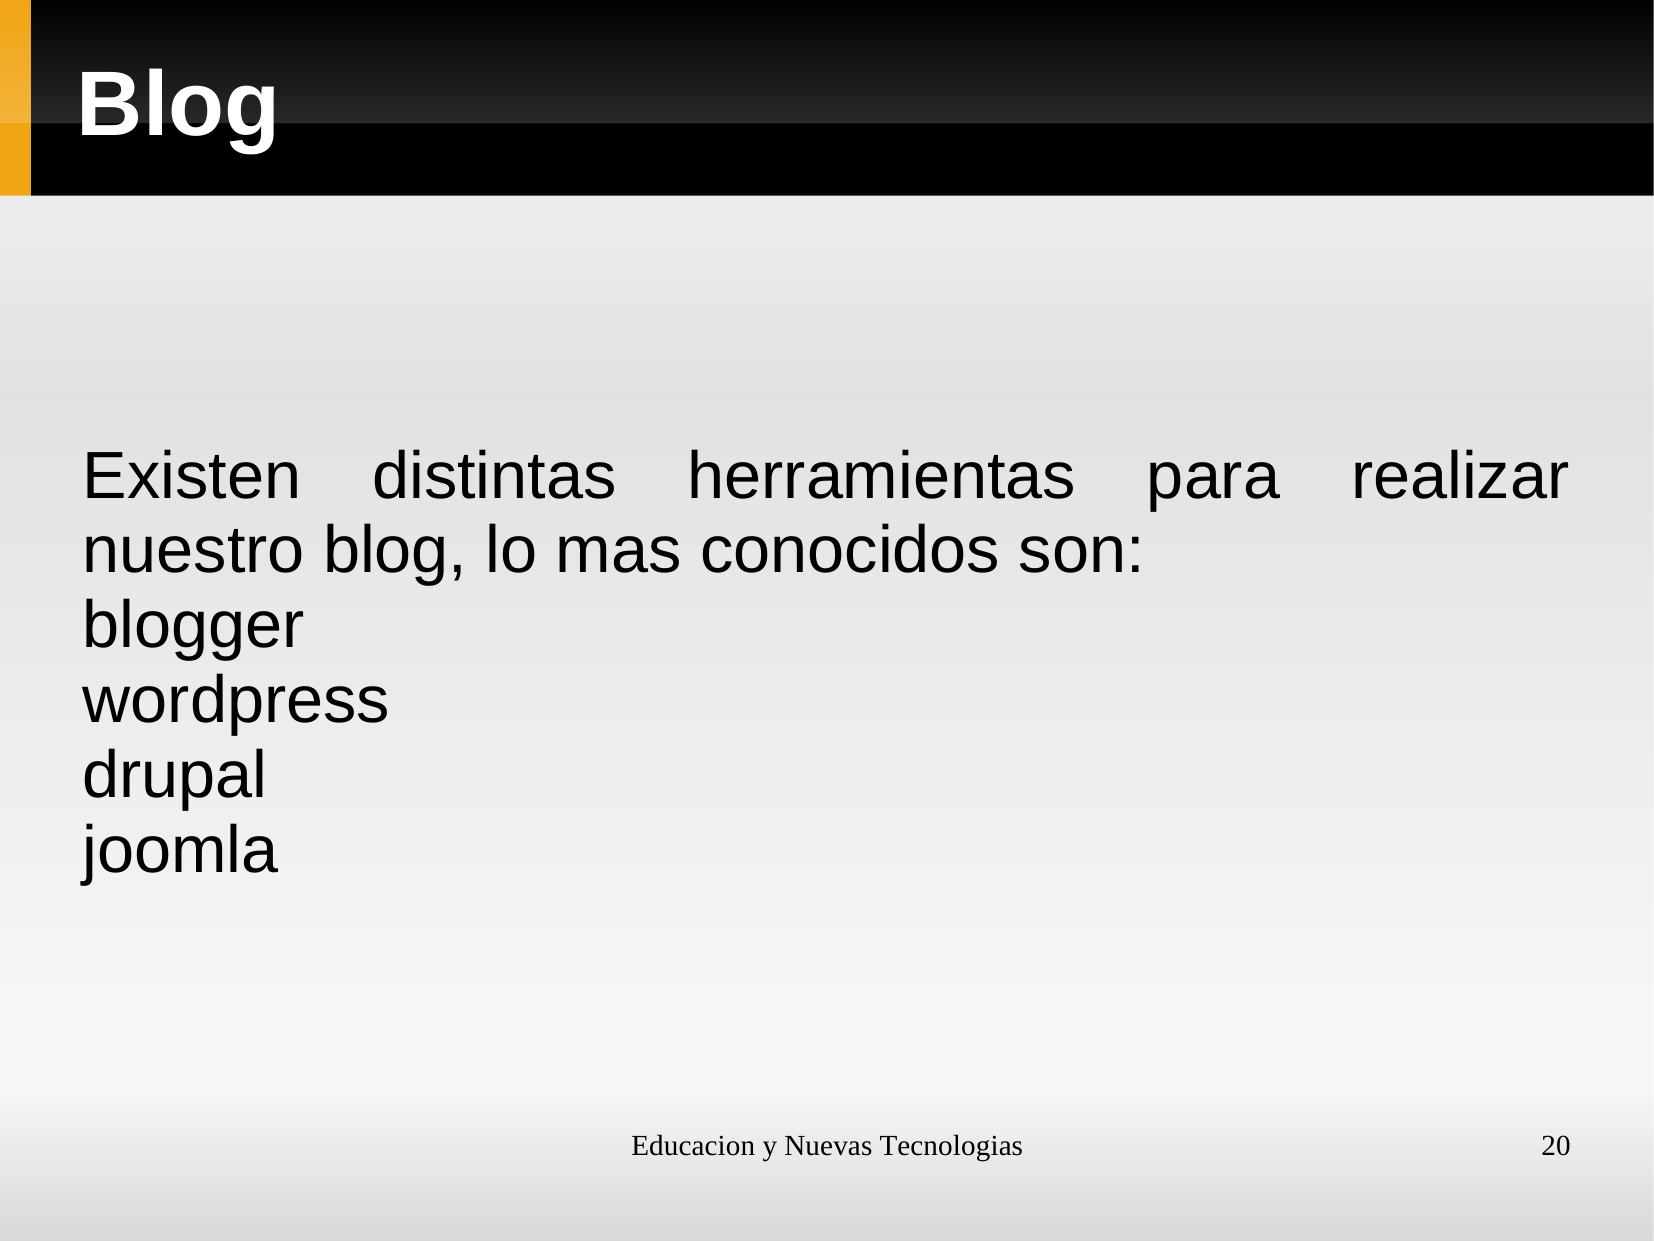

# Blog
Existen distintas herramientas para realizar nuestro blog, lo mas conocidos son:
blogger
wordpress
drupal
joomla
Educacion y Nuevas Tecnologias
20